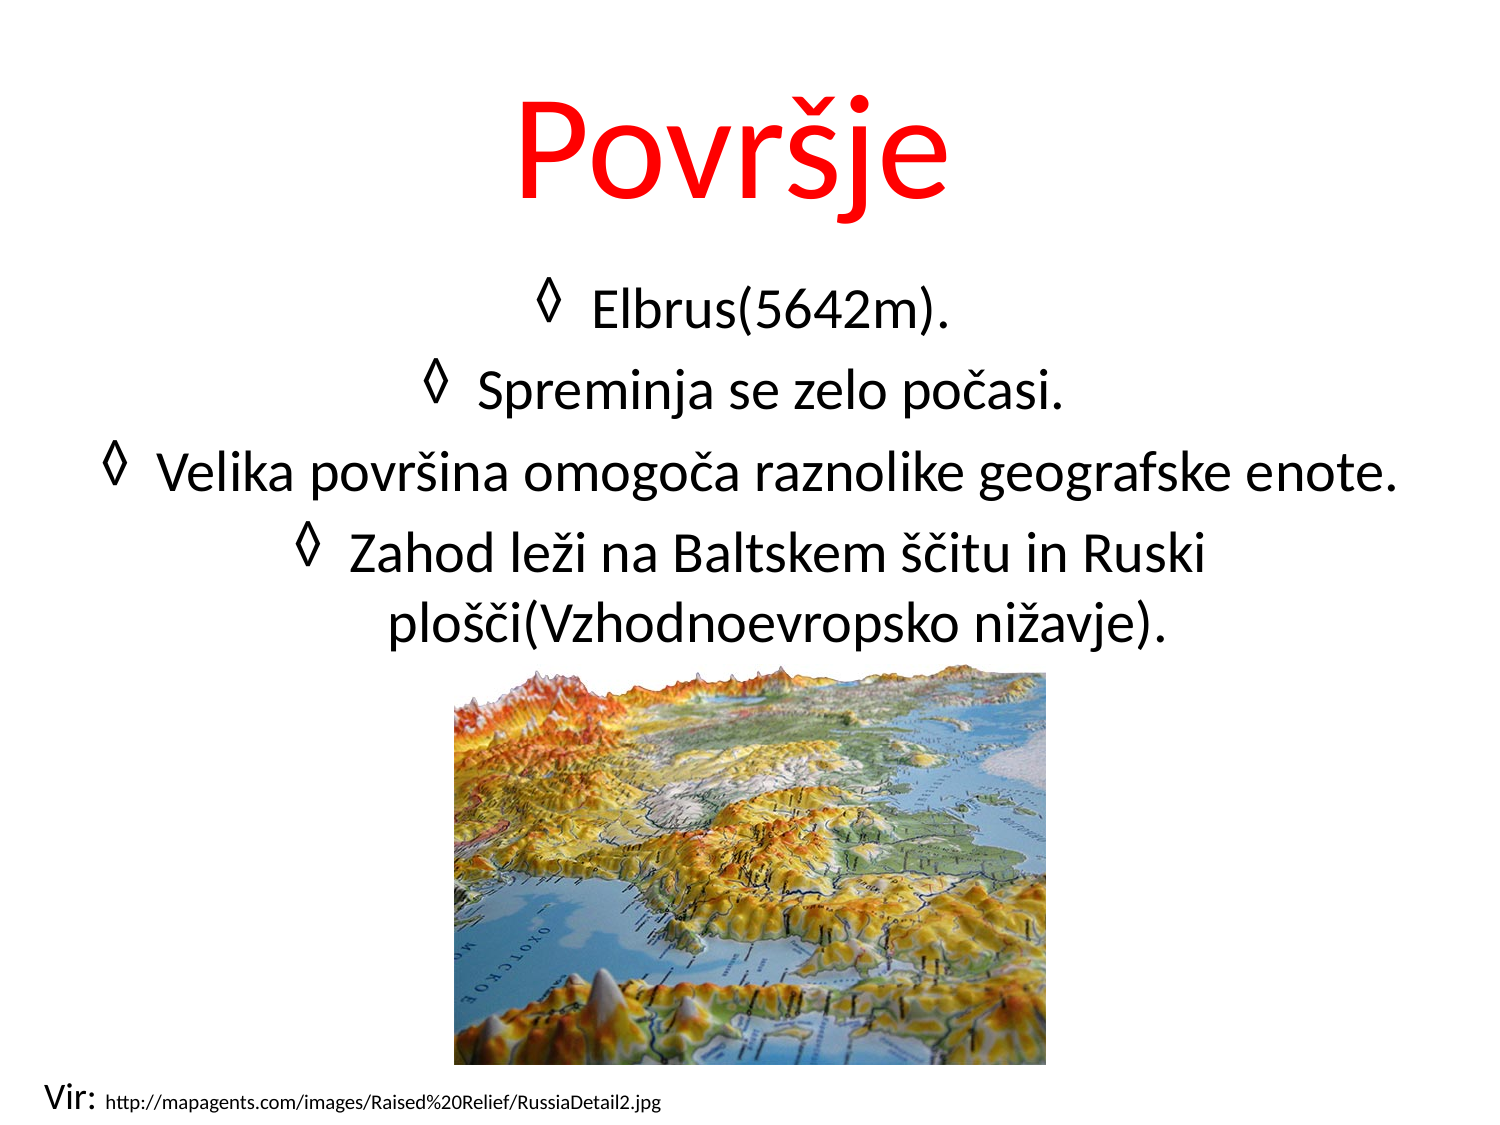

# Površje
Elbrus(5642m).
Spreminja se zelo počasi.
Velika površina omogoča raznolike geografske enote.
Zahod leži na Baltskem ščitu in Ruski plošči(Vzhodnoevropsko nižavje).
Vir: http://mapagents.com/images/Raised%20Relief/RussiaDetail2.jpg